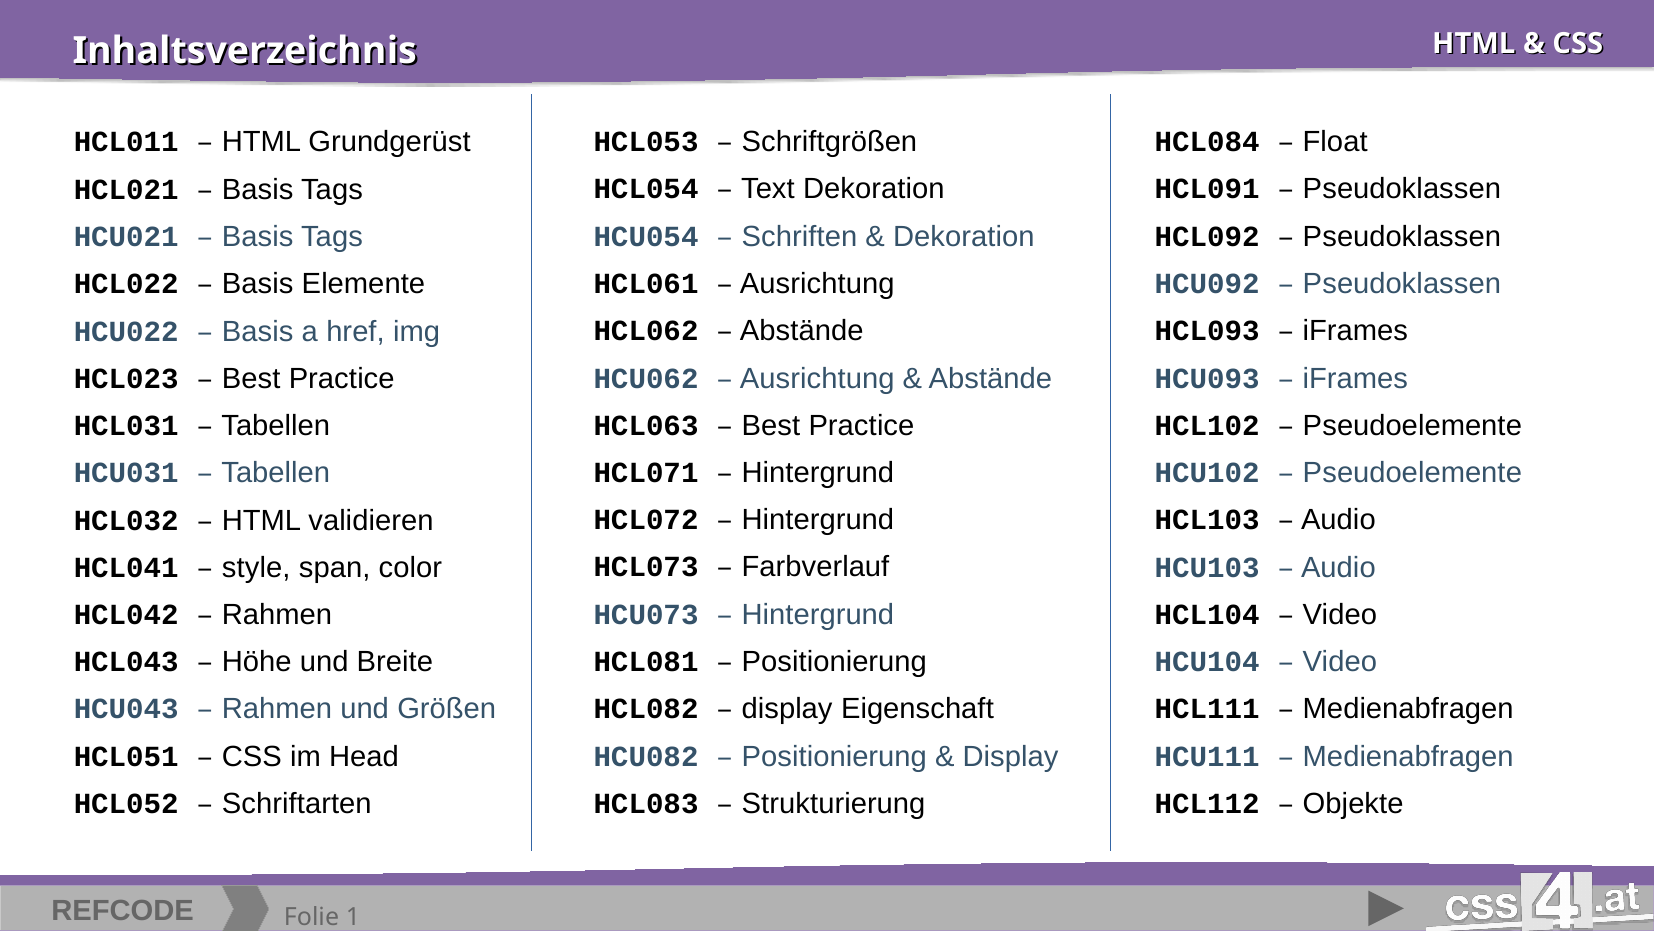

HTML & CSS
Inhaltsverzeichnis
HCL011 – HTML Grundgerüst
HCL053 – Schriftgrößen
HCL084 – Float
HCL054 – Text Dekoration
HCL091 – Pseudoklassen
HCL021 – Basis Tags
HCL092 – Pseudoklassen
HCU021 – Basis Tags
HCU054 – Schriften & Dekoration
HCL061 – Ausrichtung
HCL022 – Basis Elemente
HCU092 – Pseudoklassen
HCL062 – Abstände
HCL093 – iFrames
HCU022 – Basis a href, img
HCL023 – Best Practice
HCU062 – Ausrichtung & Abstände
HCU093 – iFrames
HCL063 – Best Practice
HCL102 – Pseudoelemente
HCL031 – Tabellen
HCL071 – Hintergrund
HCU031 – Tabellen
HCU102 – Pseudoelemente
HCL072 – Hintergrund
HCL103 – Audio
HCL032 – HTML validieren
HCL073 – Farbverlauf
HCL041 – style, span, color
HCU103 – Audio
HCL104 – Video
HCL042 – Rahmen
HCU073 – Hintergrund
HCL081 – Positionierung
HCL043 – Höhe und Breite
HCU104 – Video
HCL082 – display Eigenschaft
HCL111 – Medienabfragen
HCU043 – Rahmen und Größen
HCL051 – CSS im Head
HCU082 – Positionierung & Display
HCU111 – Medienabfragen
HCL083 – Strukturierung
HCL112 – Objekte
HCL052 – Schriftarten
REFCODE
Folie